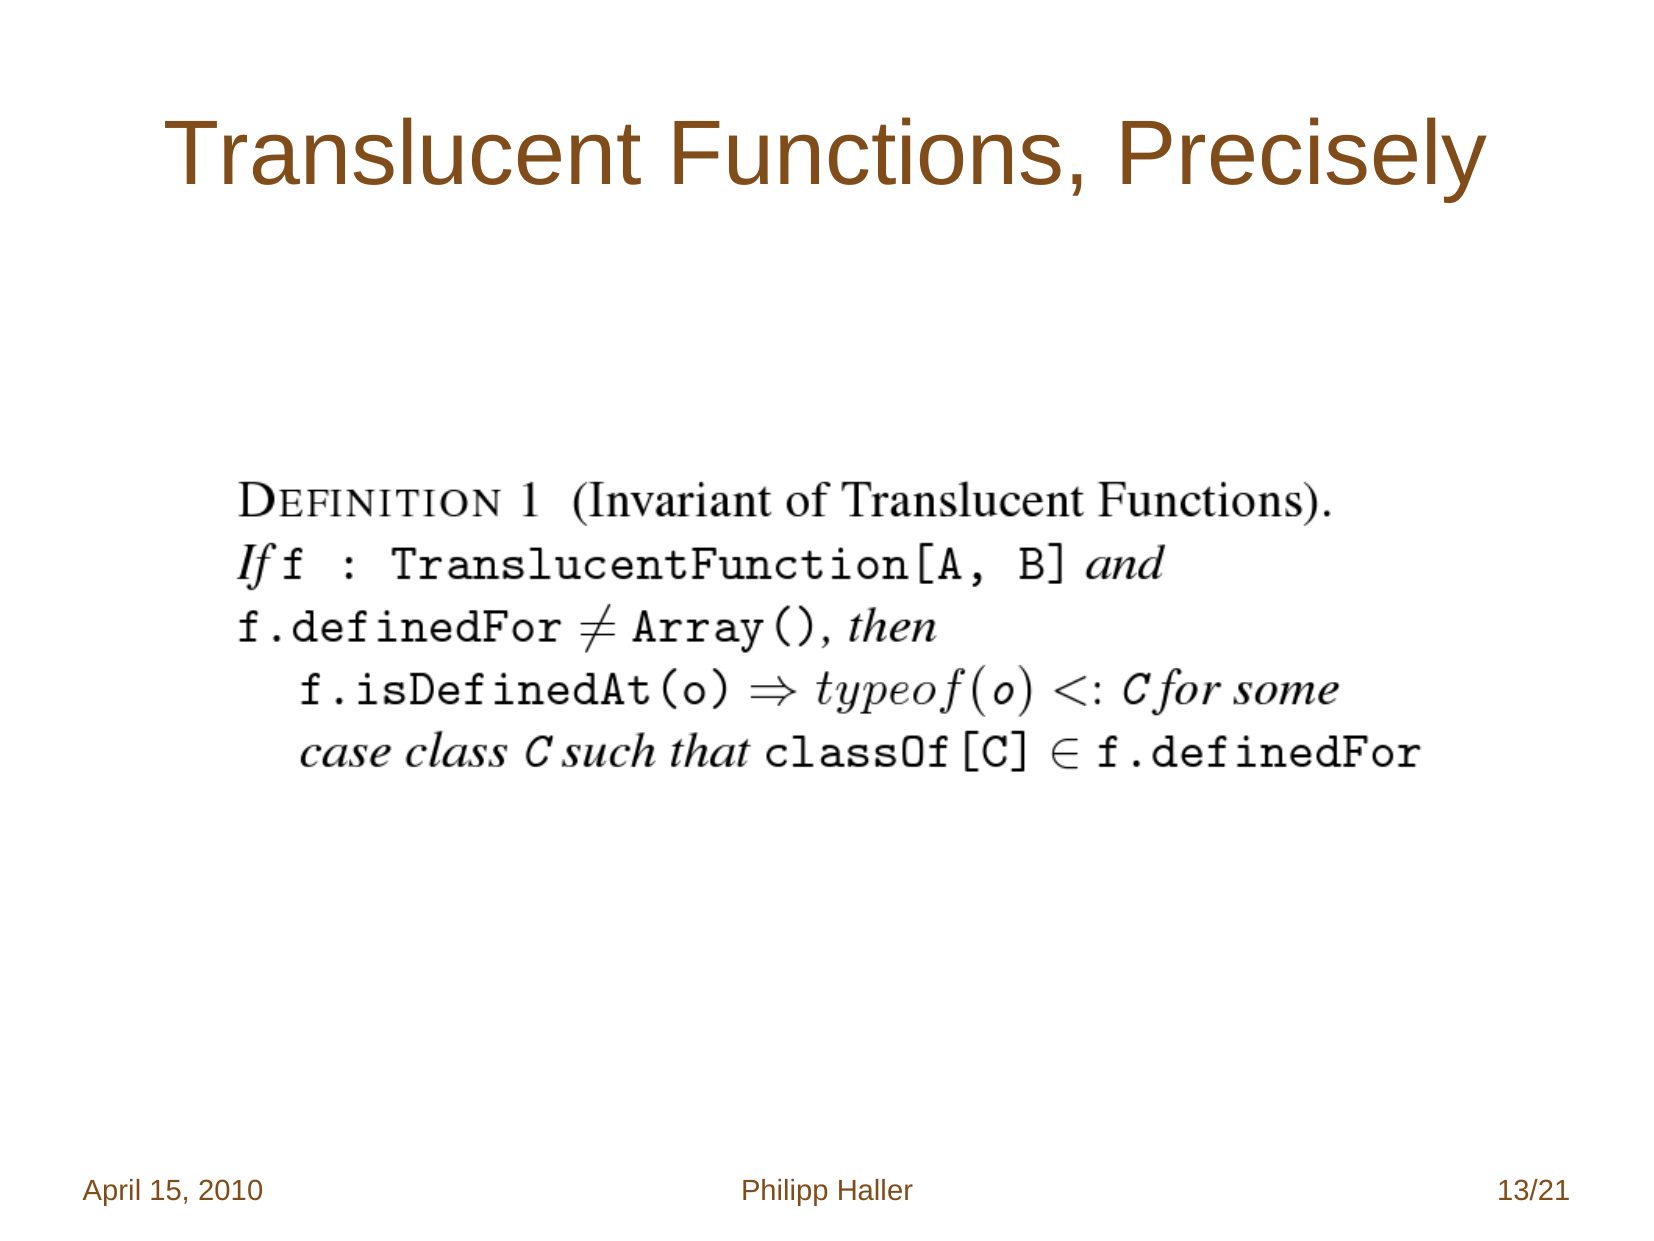

# Translucent Functions, Precisely
April 15, 2010
Translucent Functions
13